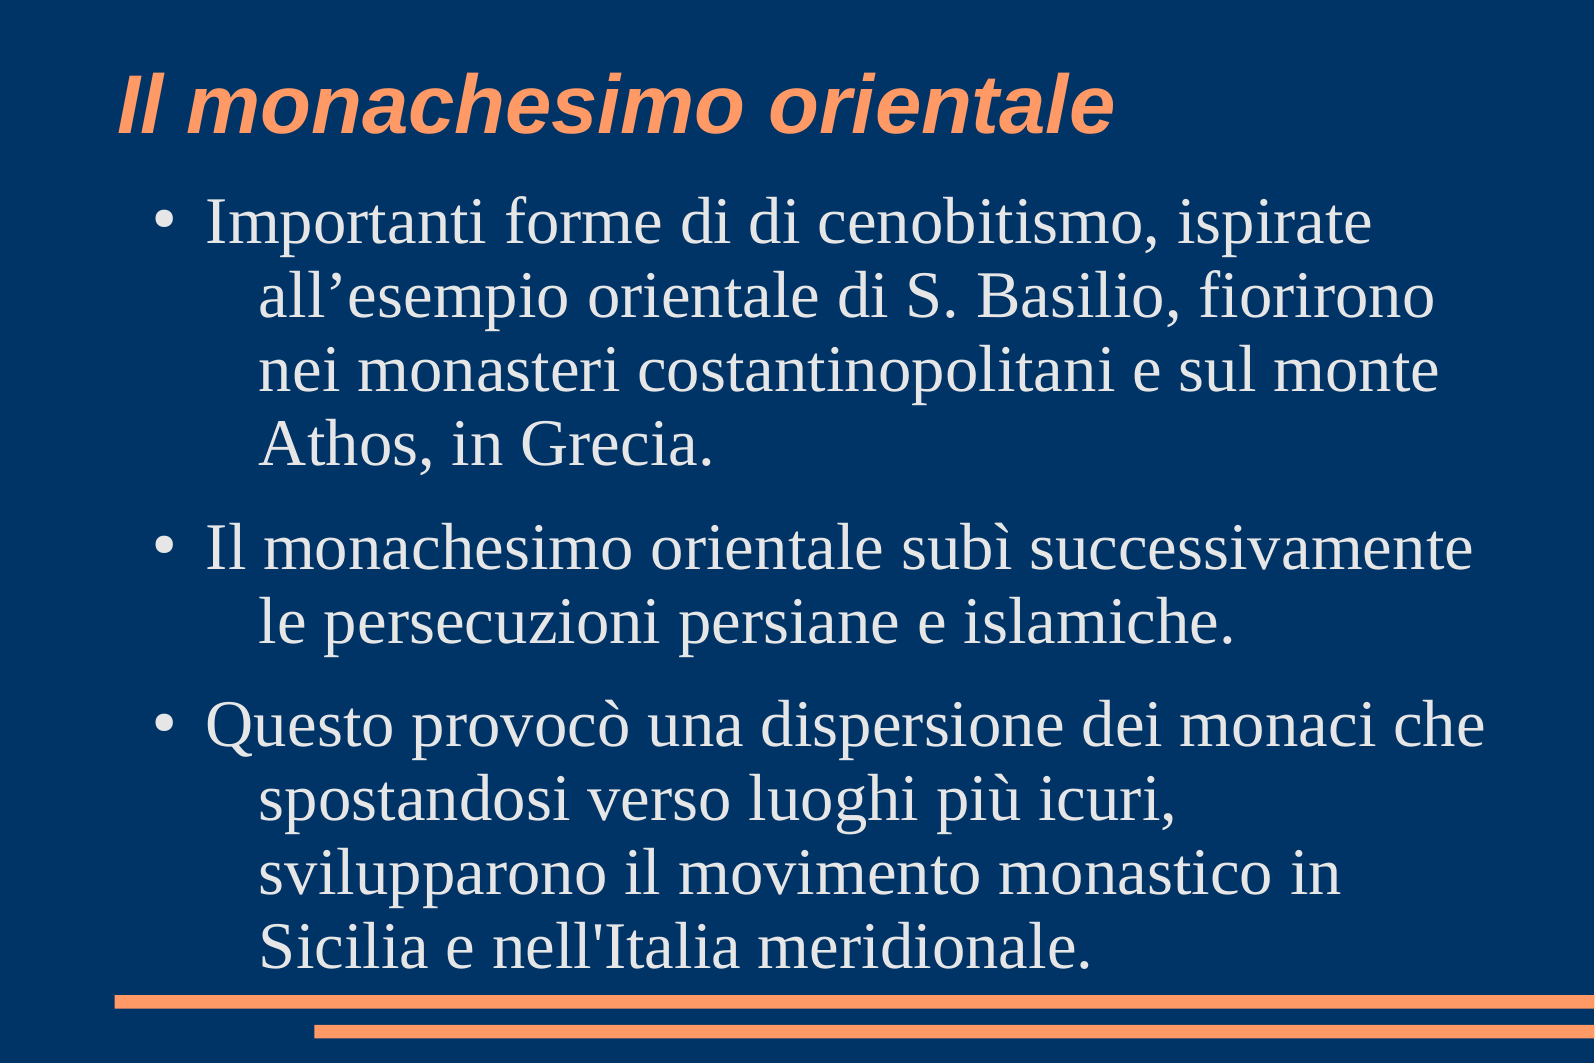

# Il monachesimo orientale
Importanti forme di di cenobitismo, ispirate all’esempio orientale di S. Basilio, fiorirono nei monasteri costantinopolitani e sul monte Athos, in Grecia.
Il monachesimo orientale subì successivamente le persecuzioni persiane e islamiche.
Questo provocò una dispersione dei monaci che spostandosi verso luoghi più icuri, svilupparono il movimento monastico in Sicilia e nell'Italia meridionale.